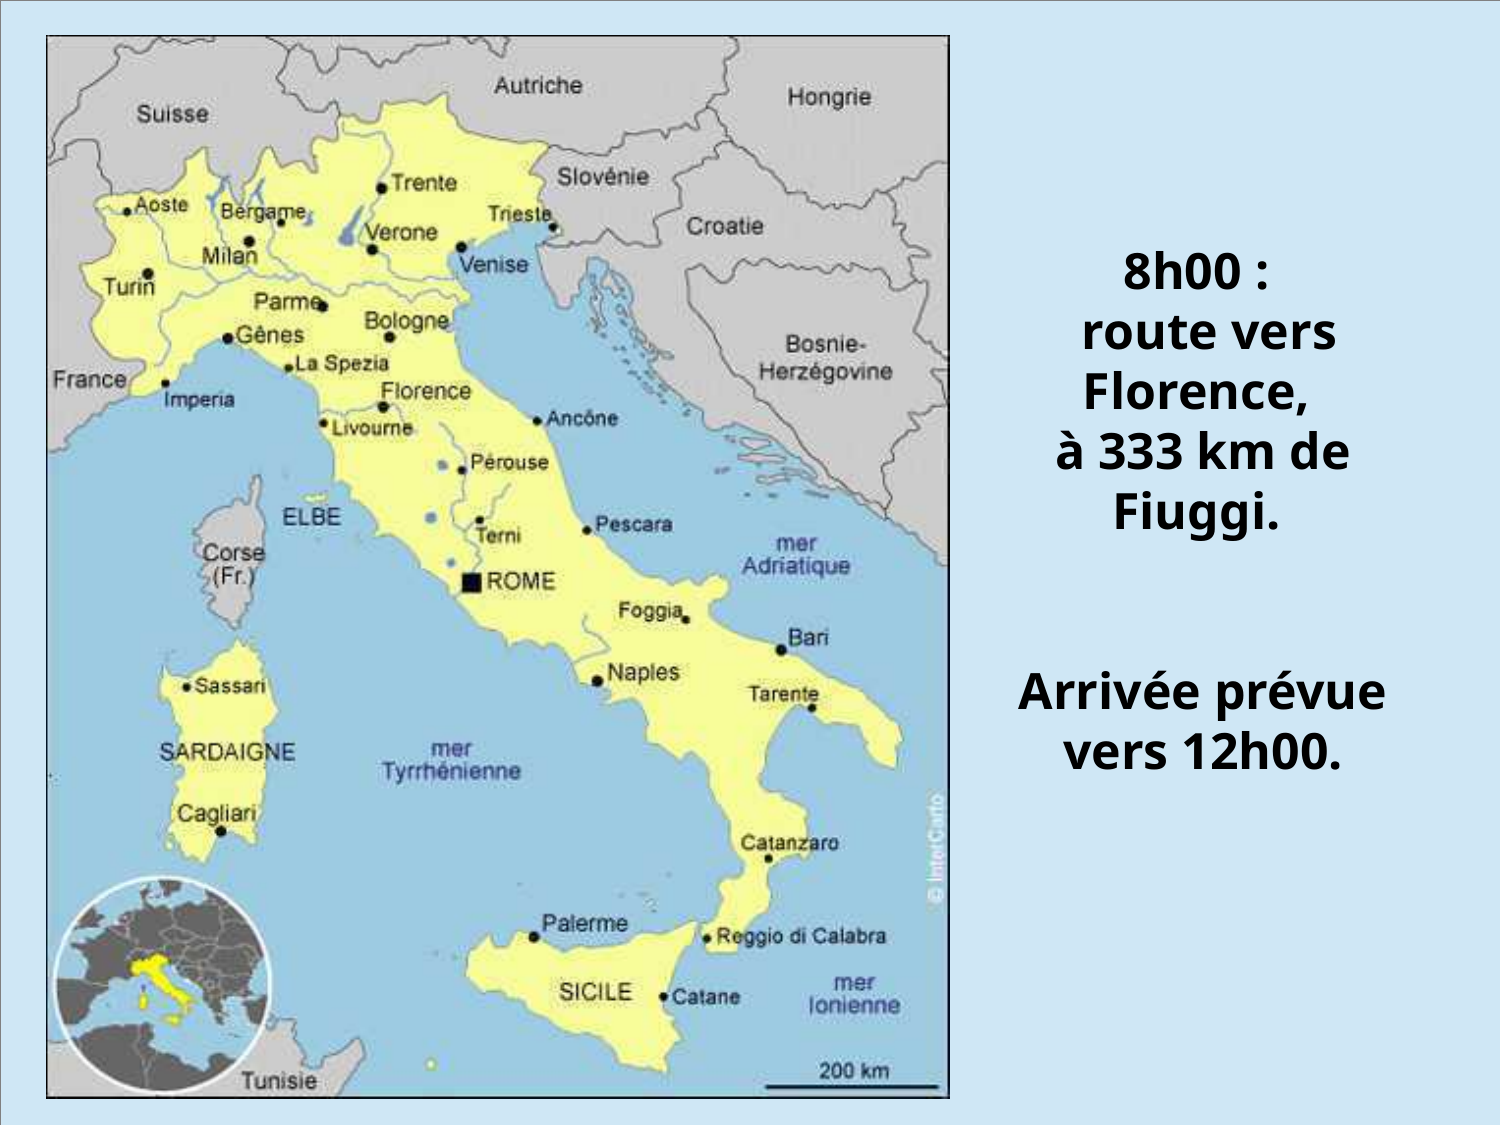

8h00 :
 route vers Florence,
à 333 km de Fiuggi.
Arrivée prévue vers 12h00.